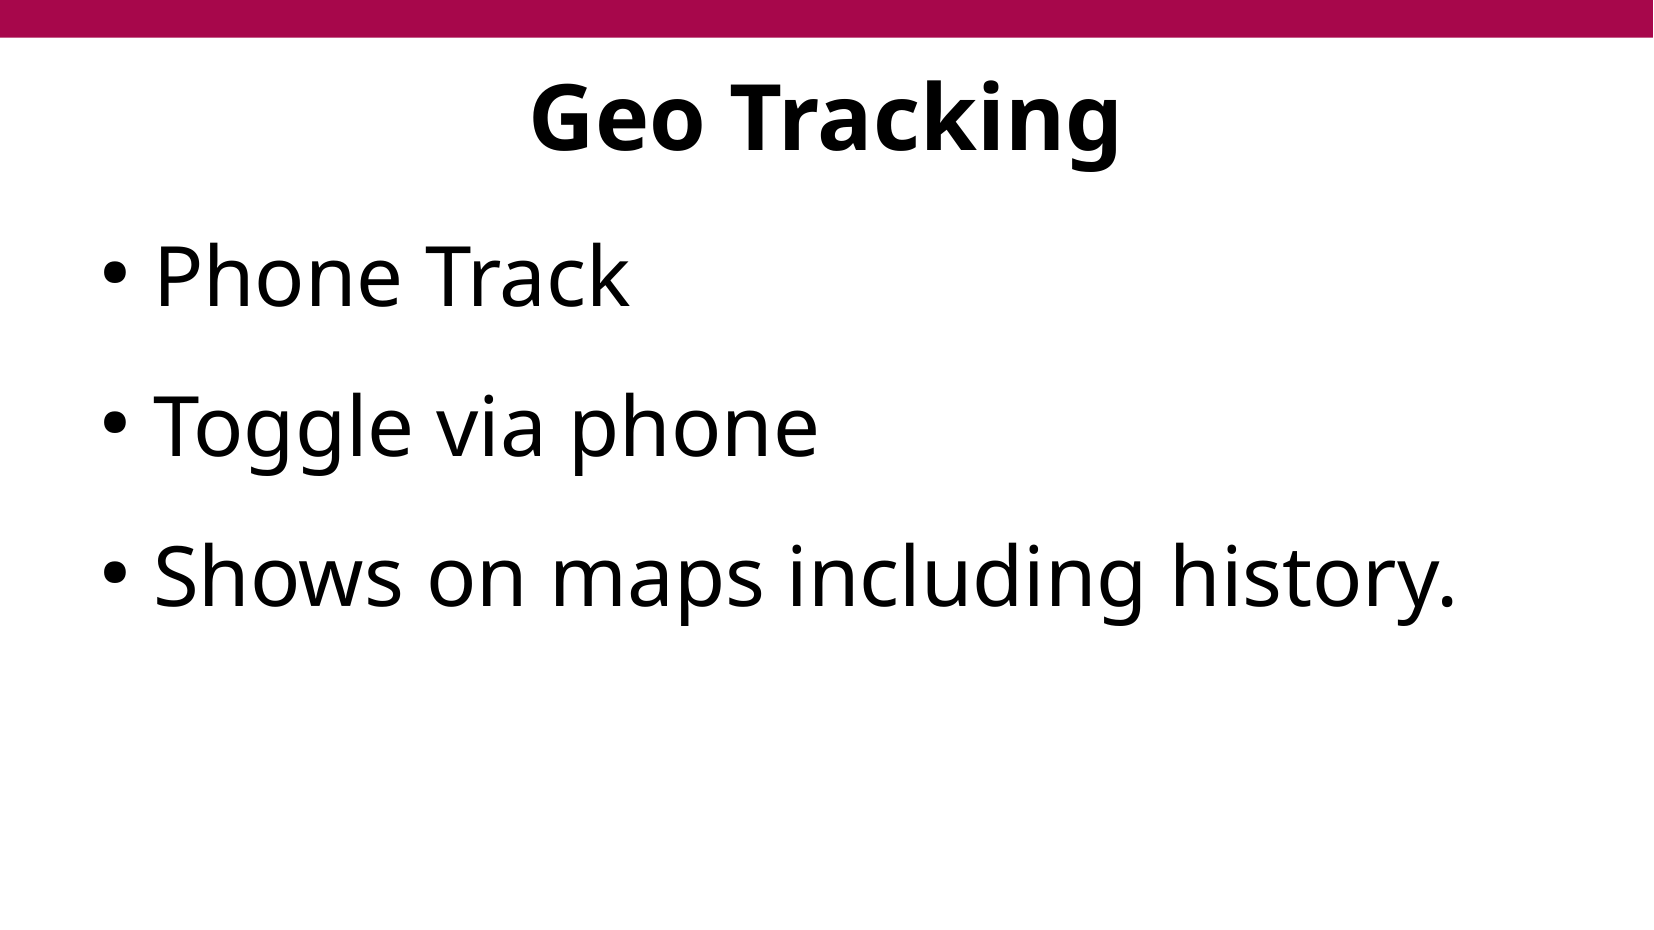

# Geo Tracking
Phone Track
Toggle via phone
Shows on maps including history.